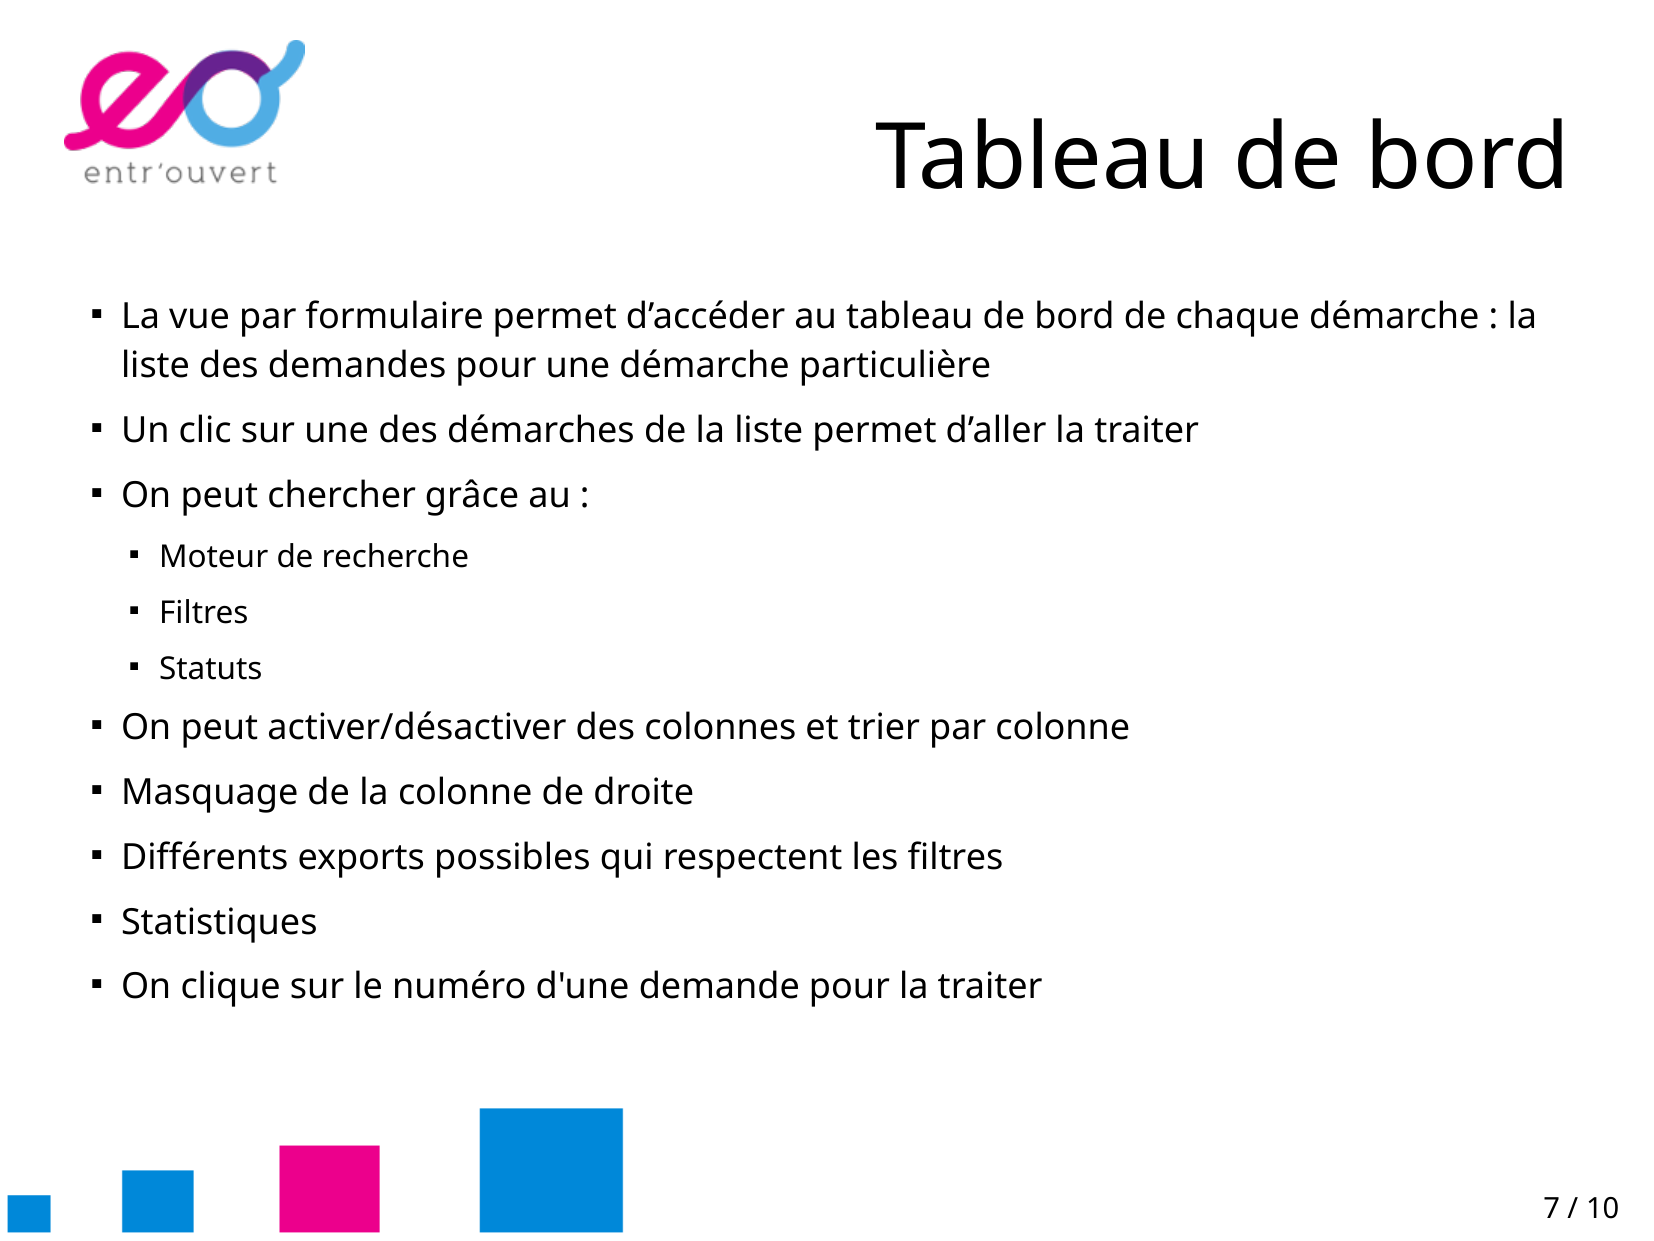

# Tableau de bord
La vue par formulaire permet d’accéder au tableau de bord de chaque démarche : la liste des demandes pour une démarche particulière
Un clic sur une des démarches de la liste permet d’aller la traiter
On peut chercher grâce au :
Moteur de recherche
Filtres
Statuts
On peut activer/désactiver des colonnes et trier par colonne
Masquage de la colonne de droite
Différents exports possibles qui respectent les filtres
Statistiques
On clique sur le numéro d'une demande pour la traiter
7